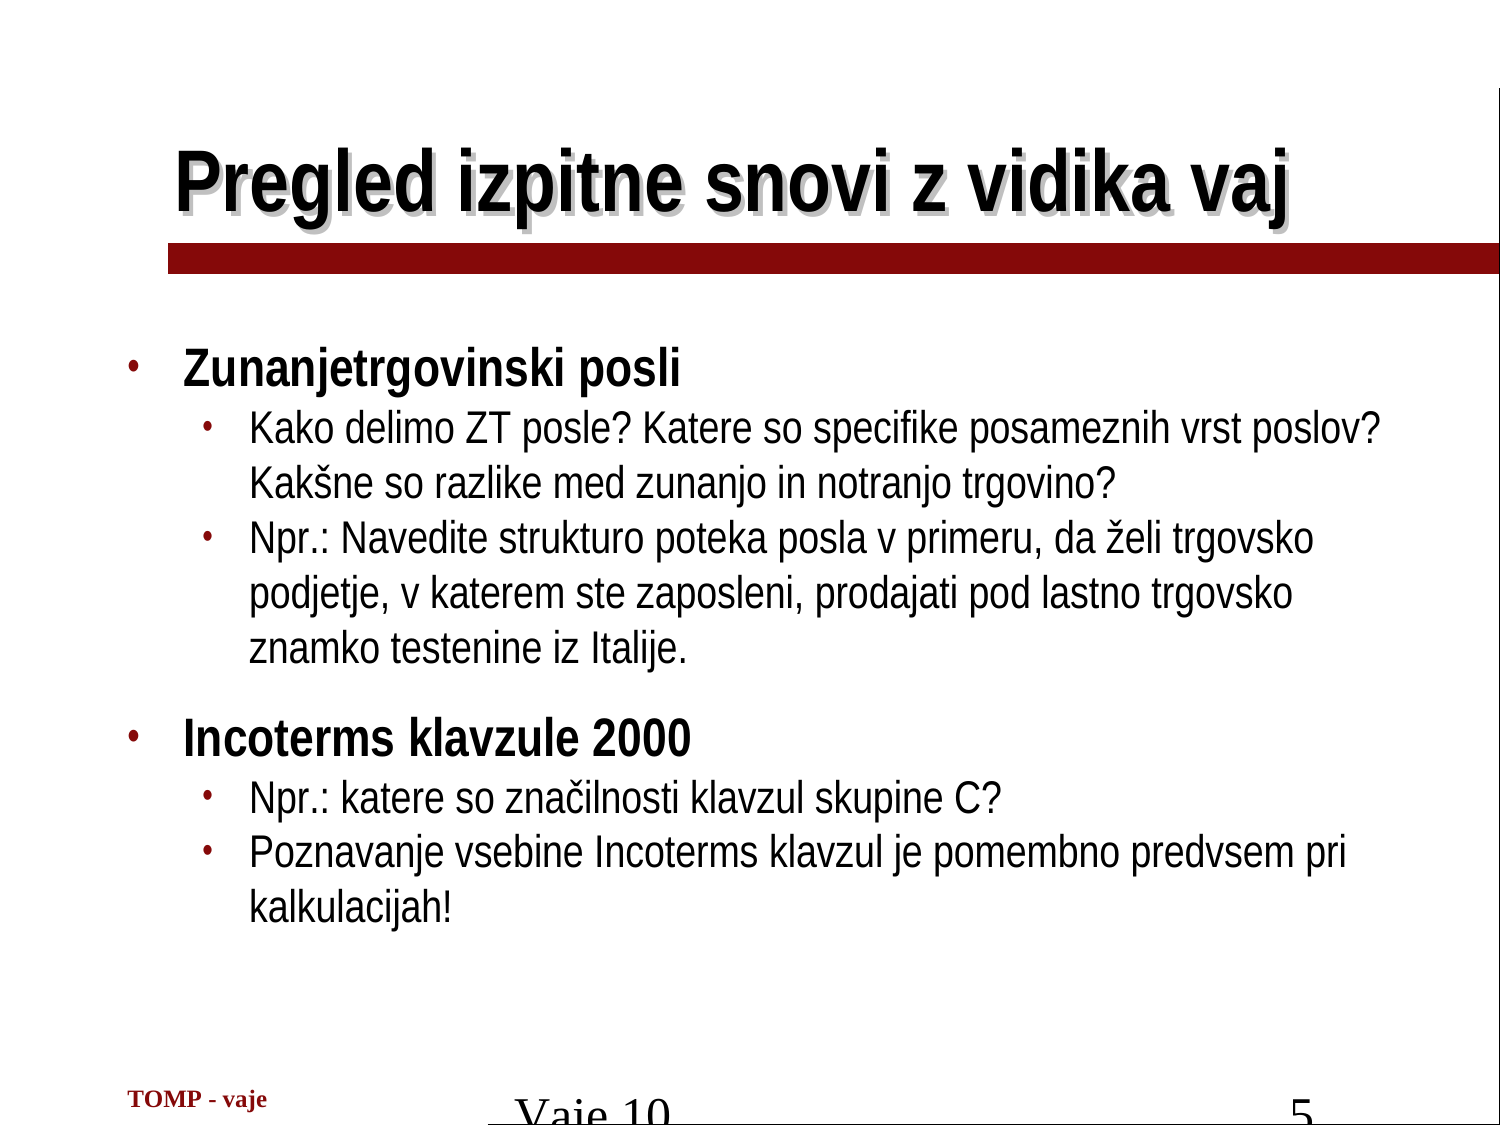

Pregled izpitne snovi z vidika vaj
# Zunanjetrgovinski posli
Kako delimo ZT posle? Katere so specifike posameznih vrst poslov? Kakšne so razlike med zunanjo in notranjo trgovino?
Npr.: Navedite strukturo poteka posla v primeru, da želi trgovsko podjetje, v katerem ste zaposleni, prodajati pod lastno trgovsko znamko testenine iz Italije.
Incoterms klavzule 2000
Npr.: katere so značilnosti klavzul skupine C?
Poznavanje vsebine Incoterms klavzul je pomembno predvsem pri kalkulacijah!
Vaje 5
5